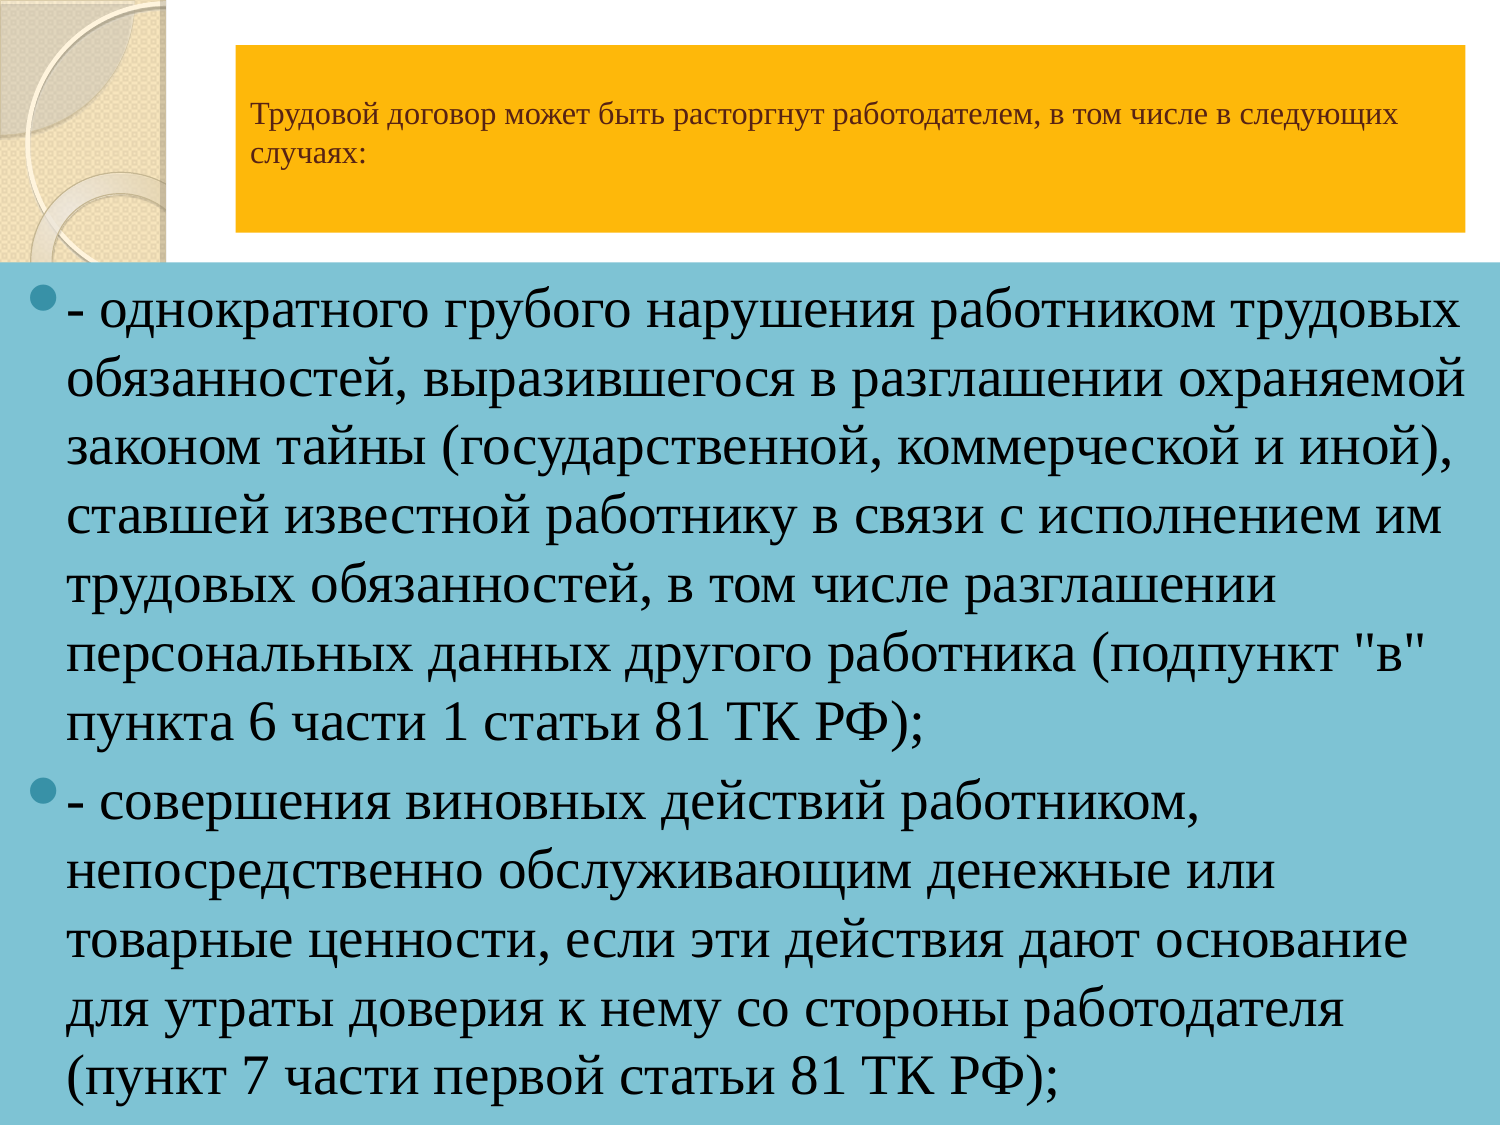

# Трудовой договор может быть расторгнут работодателем, в том числе в следующих случаях:
- однократного грубого нарушения работником трудовых обязанностей, выразившегося в разглашении охраняемой законом тайны (государственной, коммерческой и иной), ставшей известной работнику в связи с исполнением им трудовых обязанностей, в том числе разглашении персональных данных другого работника (подпункт "в" пункта 6 части 1 статьи 81 ТК РФ);
- совершения виновных действий работником, непосредственно обслуживающим денежные или товарные ценности, если эти действия дают основание для утраты доверия к нему со стороны работодателя (пункт 7 части первой статьи 81 ТК РФ);